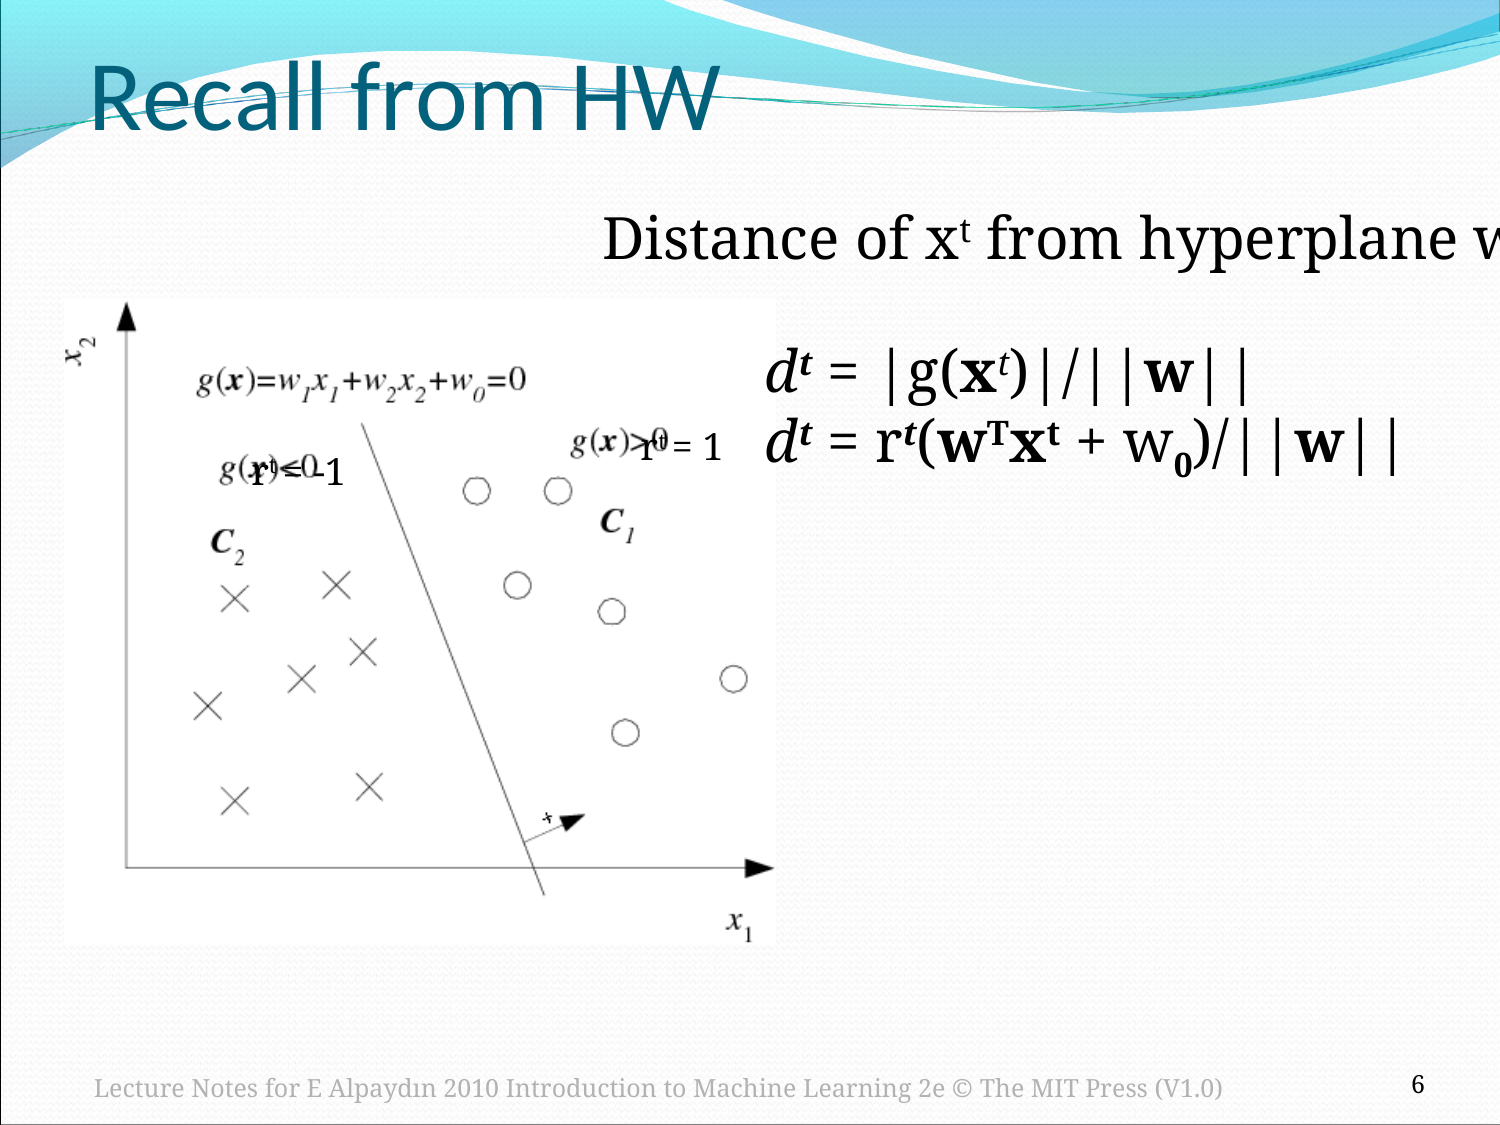

Recall from HW
Distance of xt from hyperplane wTx = 0
dt = |g(xt)|/||w||
dt = rt(wTxt + w0)/||w||
rt = 1
rt = -1
Lecture Notes for E Alpaydın 2010 Introduction to Machine Learning 2e © The MIT Press (V1.0)